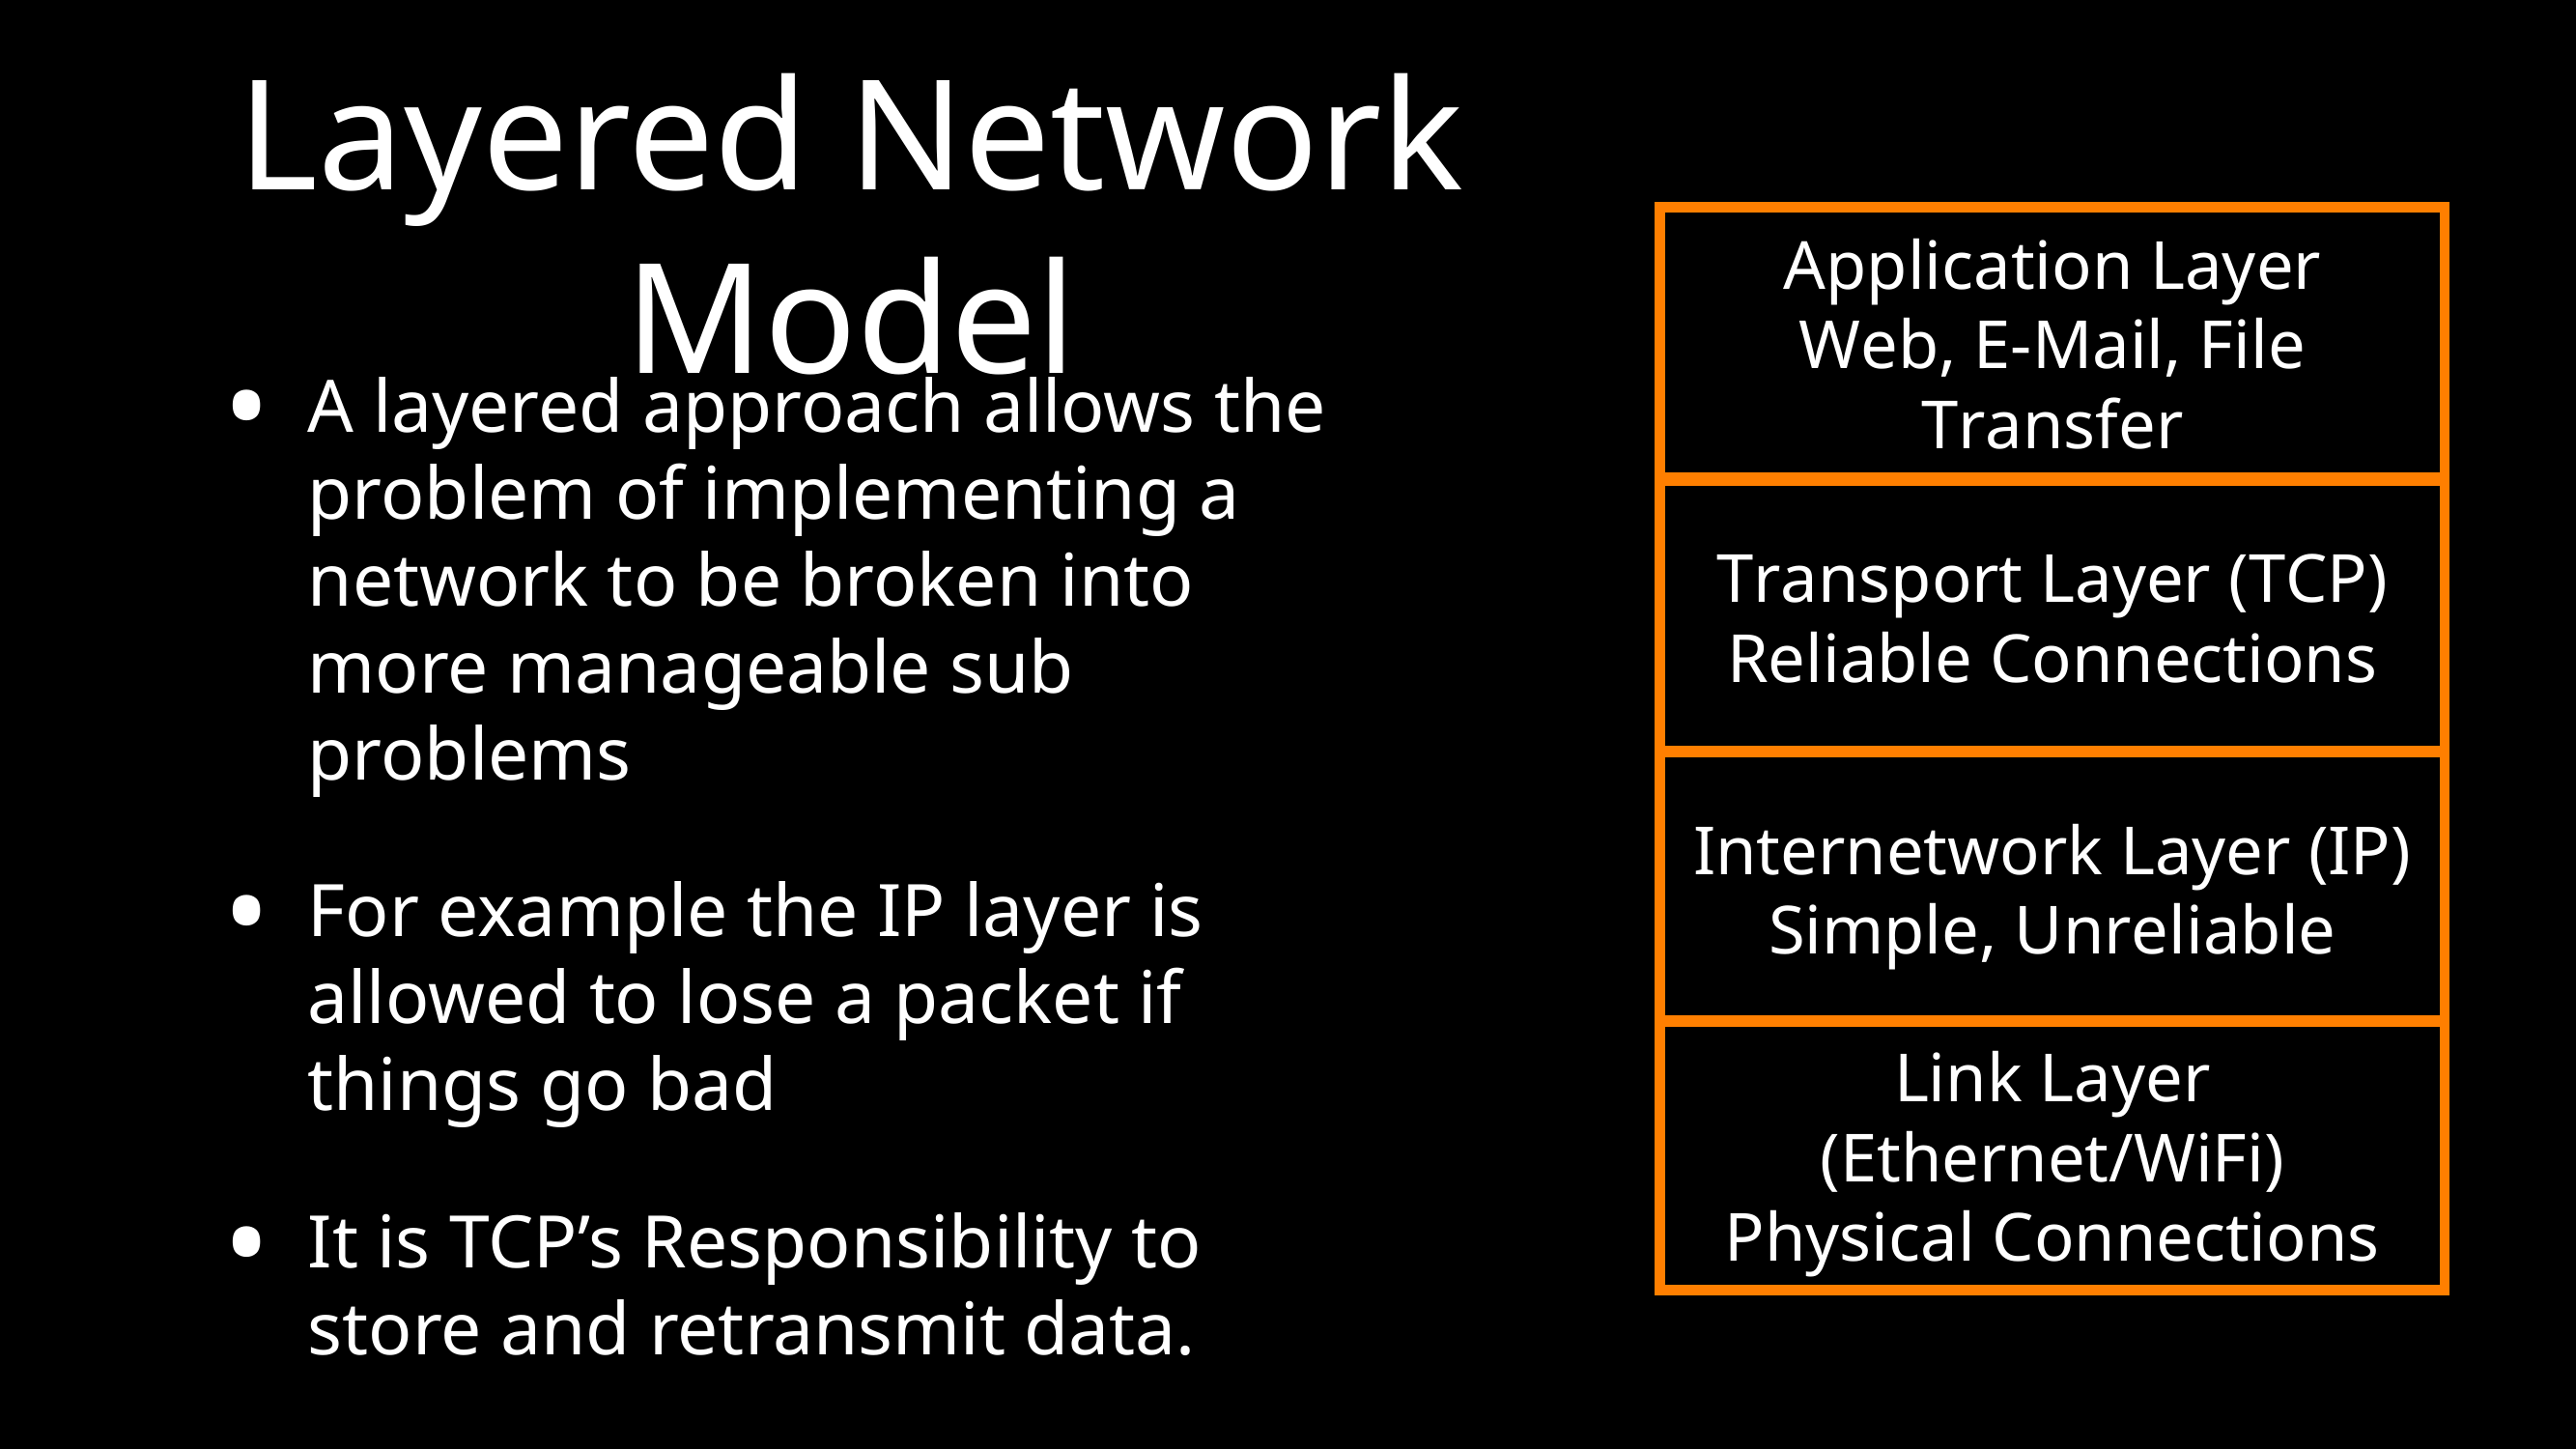

# Layered Network Model
Application Layer
Web, E-Mail, File Transfer
A layered approach allows the problem of implementing a network to be broken into more manageable sub problems
For example the IP layer is allowed to lose a packet if things go bad
It is TCP’s Responsibility to store and retransmit data.
Transport Layer (TCP)
Reliable Connections
Internetwork Layer (IP)
Simple, Unreliable
Link Layer (Ethernet/WiFi)
Physical Connections